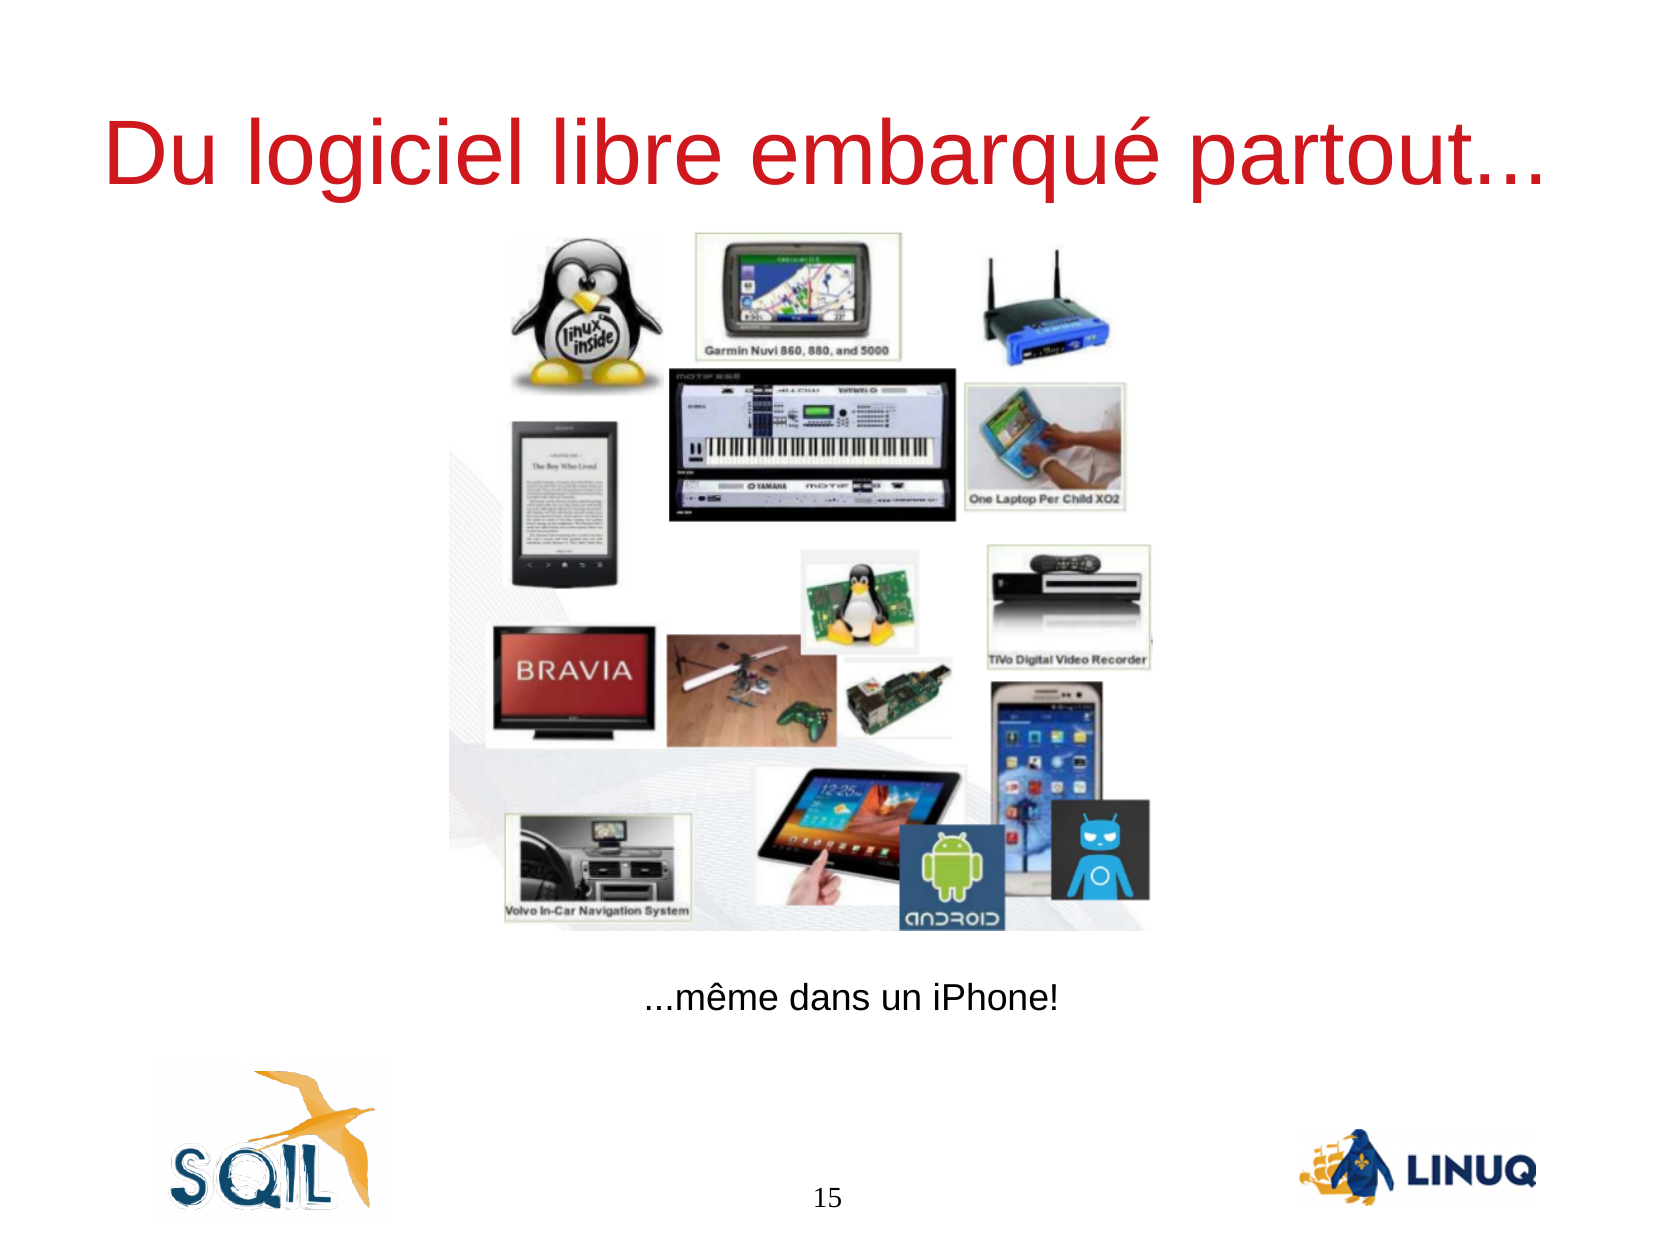

# Du logiciel libre embarqué partout...
...même dans un iPhone!